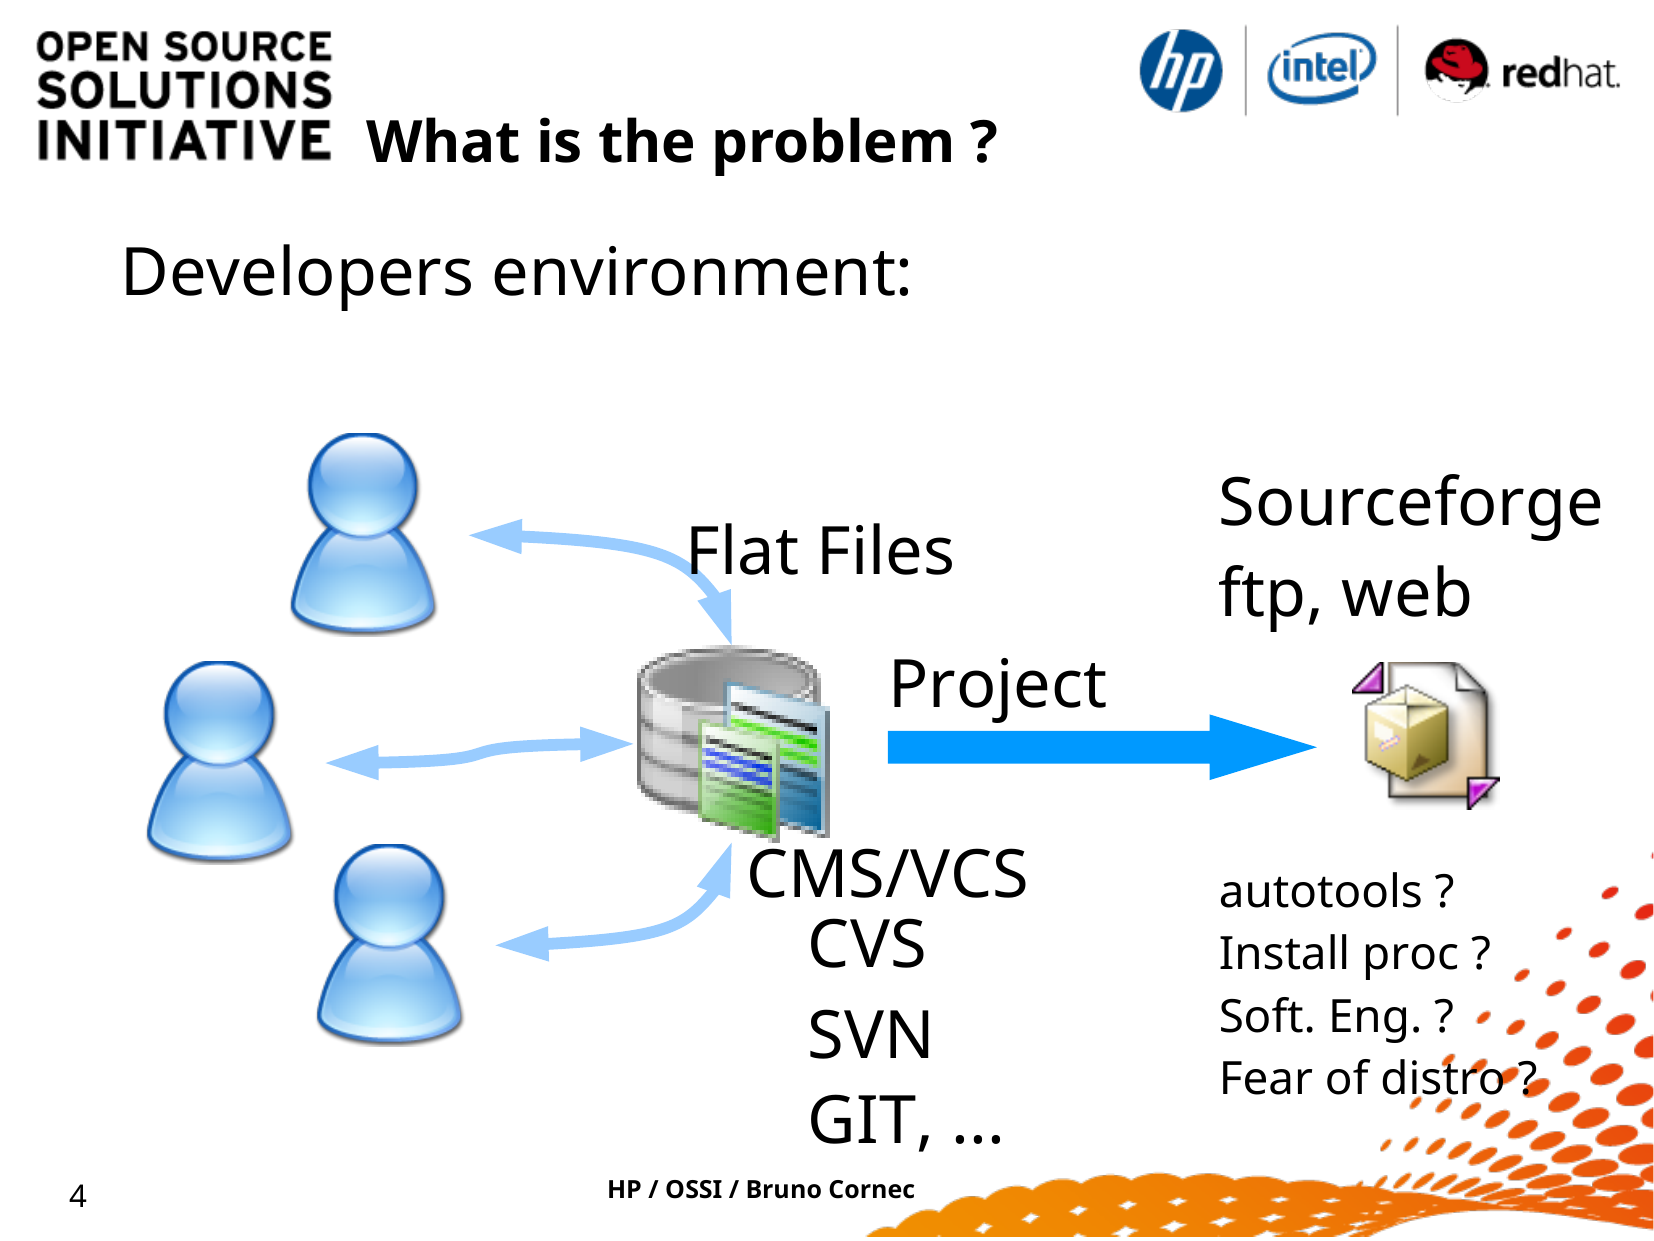

# What is the problem ?
Developers environment:
Sourceforge
ftp, web
Flat Files
Project
CMS/VCS
autotools ?
Install proc ?
Soft. Eng. ?
Fear of distro ?
CVS
SVN
GIT, ...